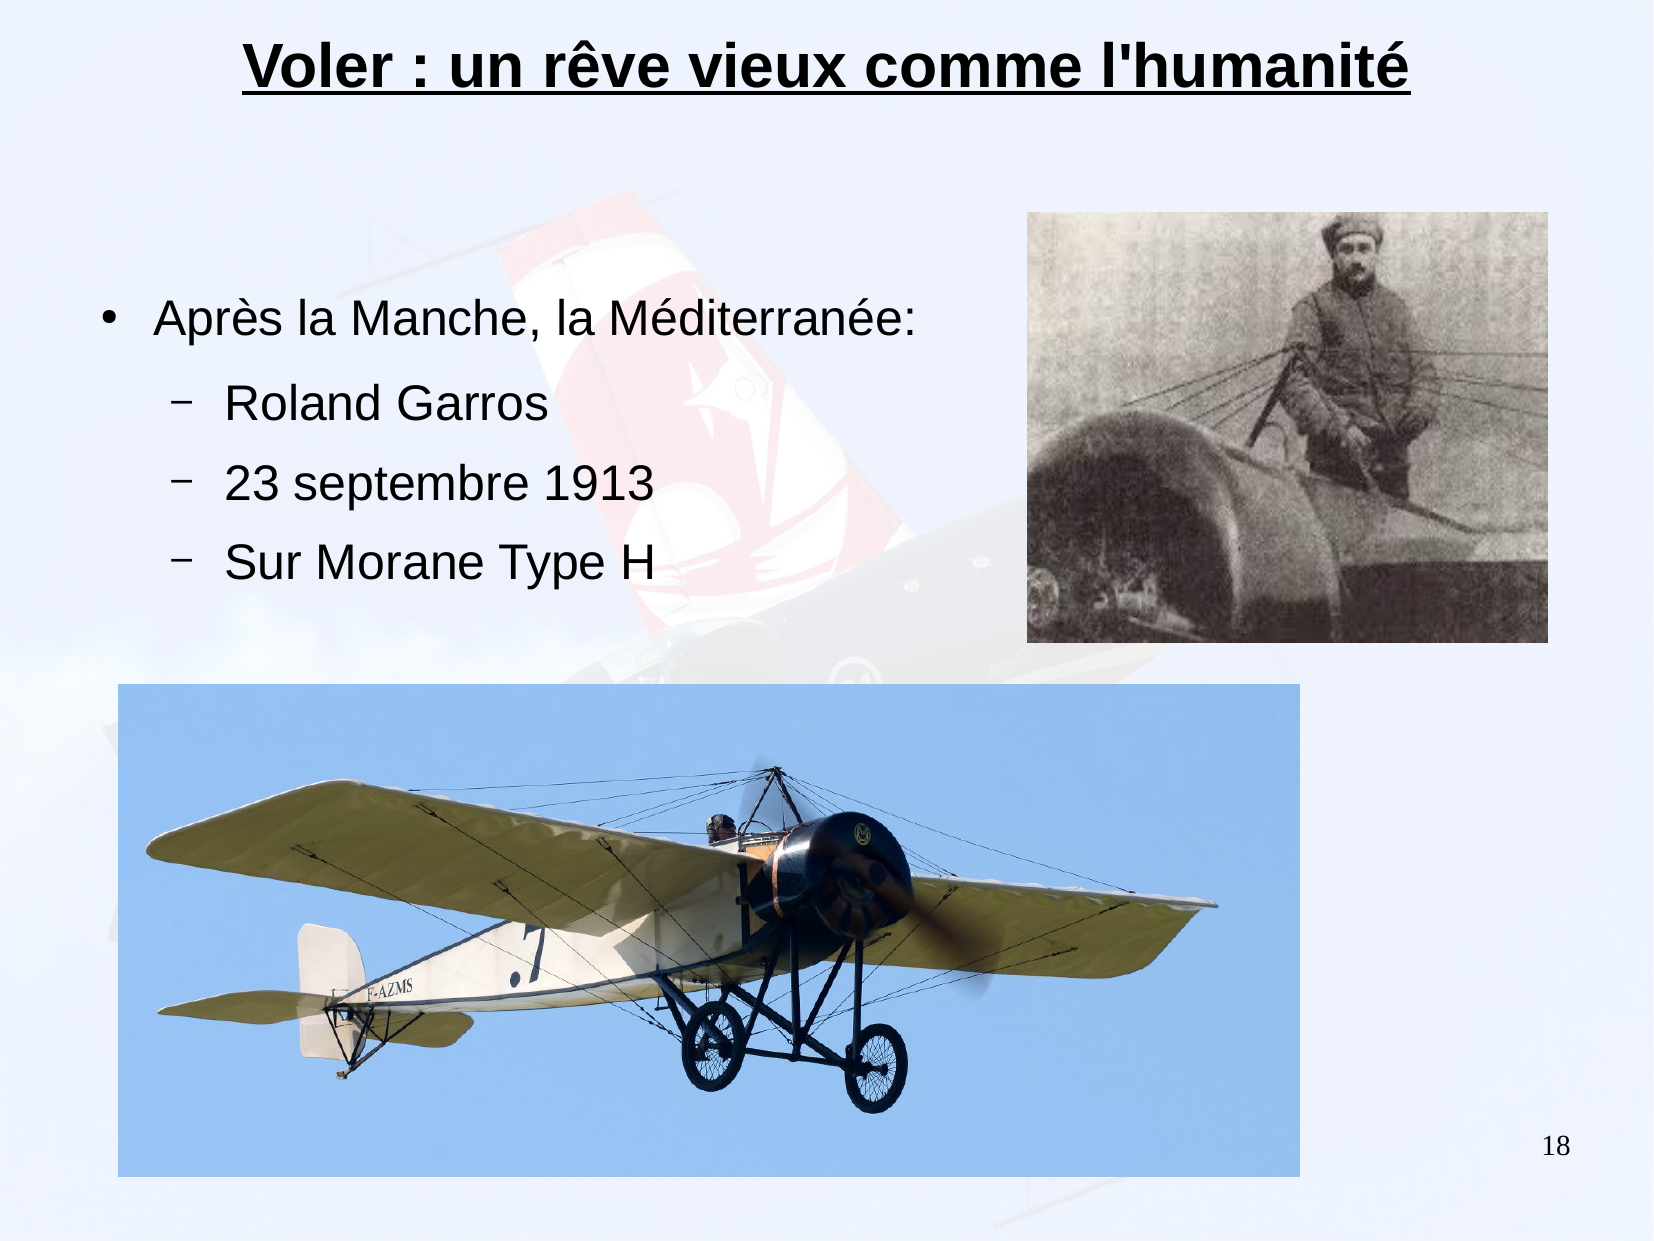

# Voler : un rêve vieux comme l'humanité
Après la Manche, la Méditerranée:
Roland Garros
23 septembre 1913
Sur Morane Type H
18